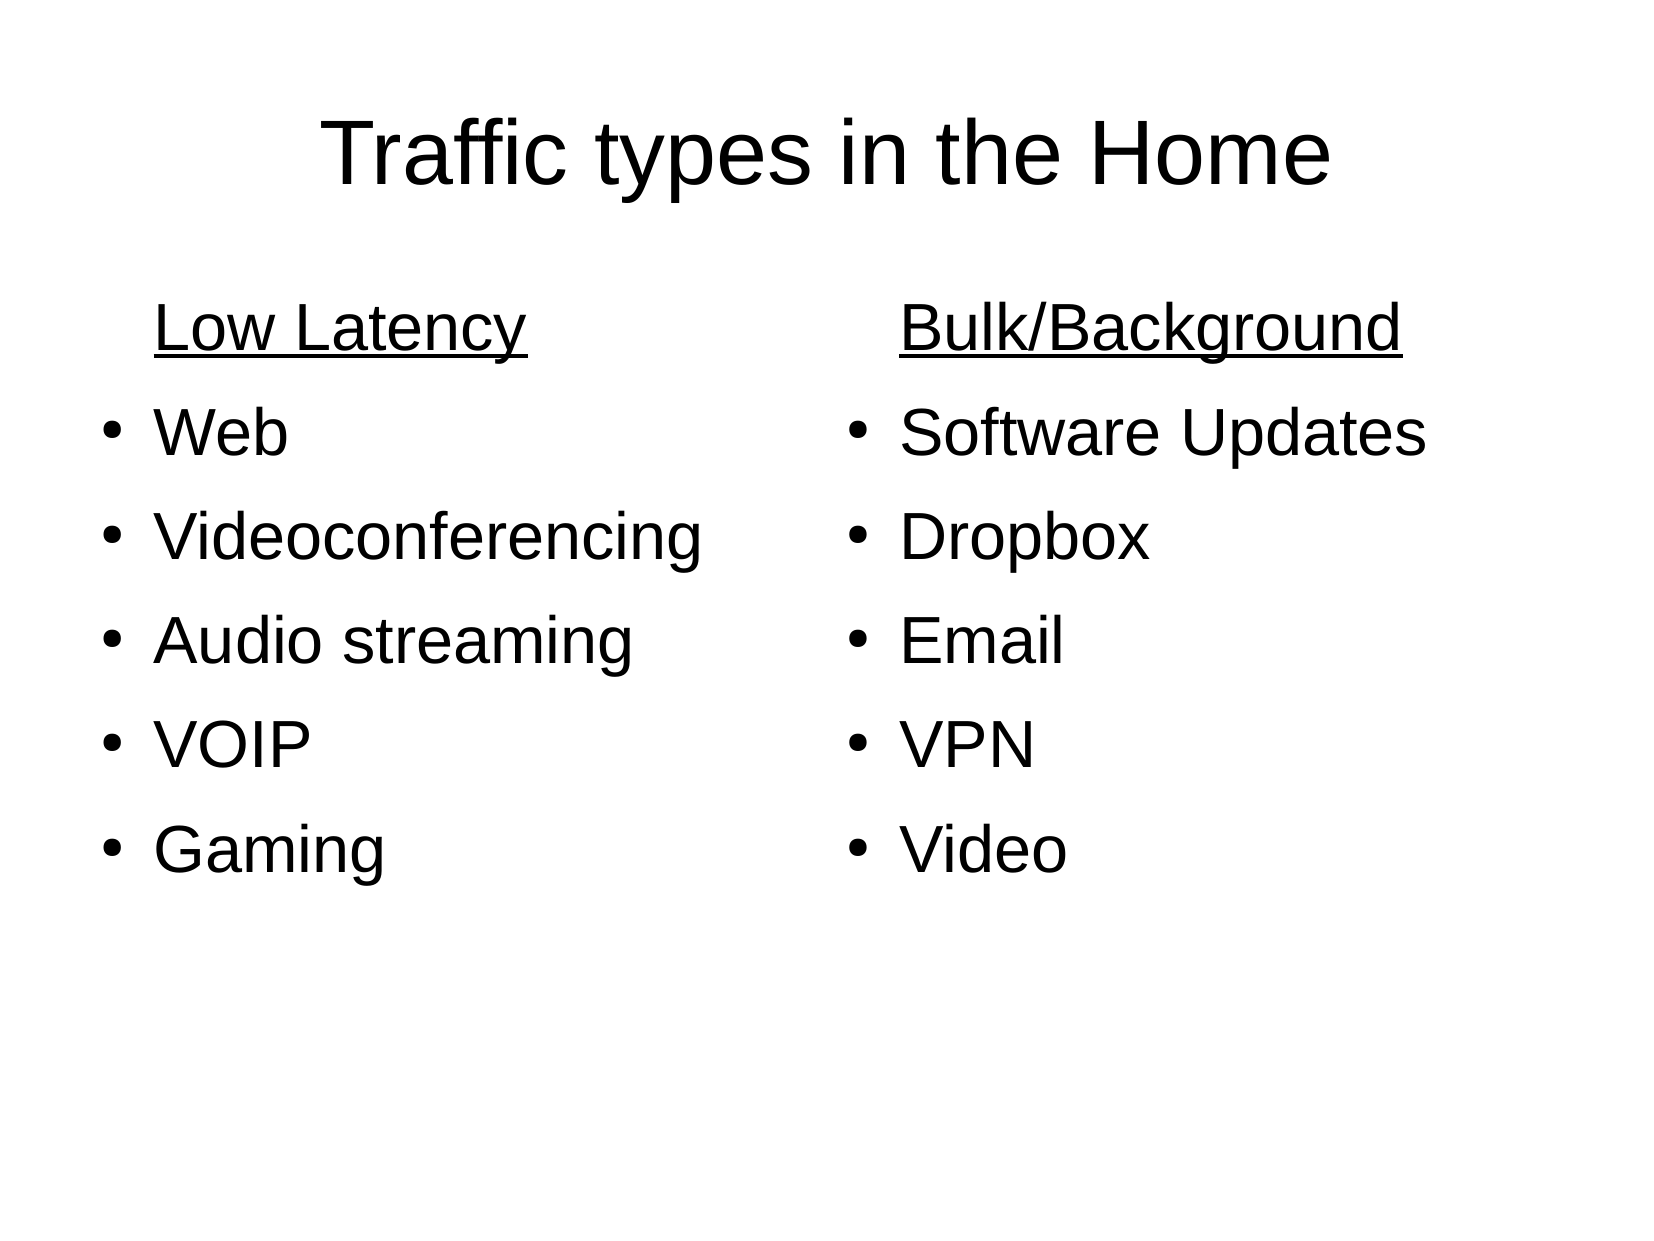

# Traffic types in the Home
Low Latency
Web
Videoconferencing
Audio streaming
VOIP
Gaming
Bulk/Background
Software Updates
Dropbox
Email
VPN
Video